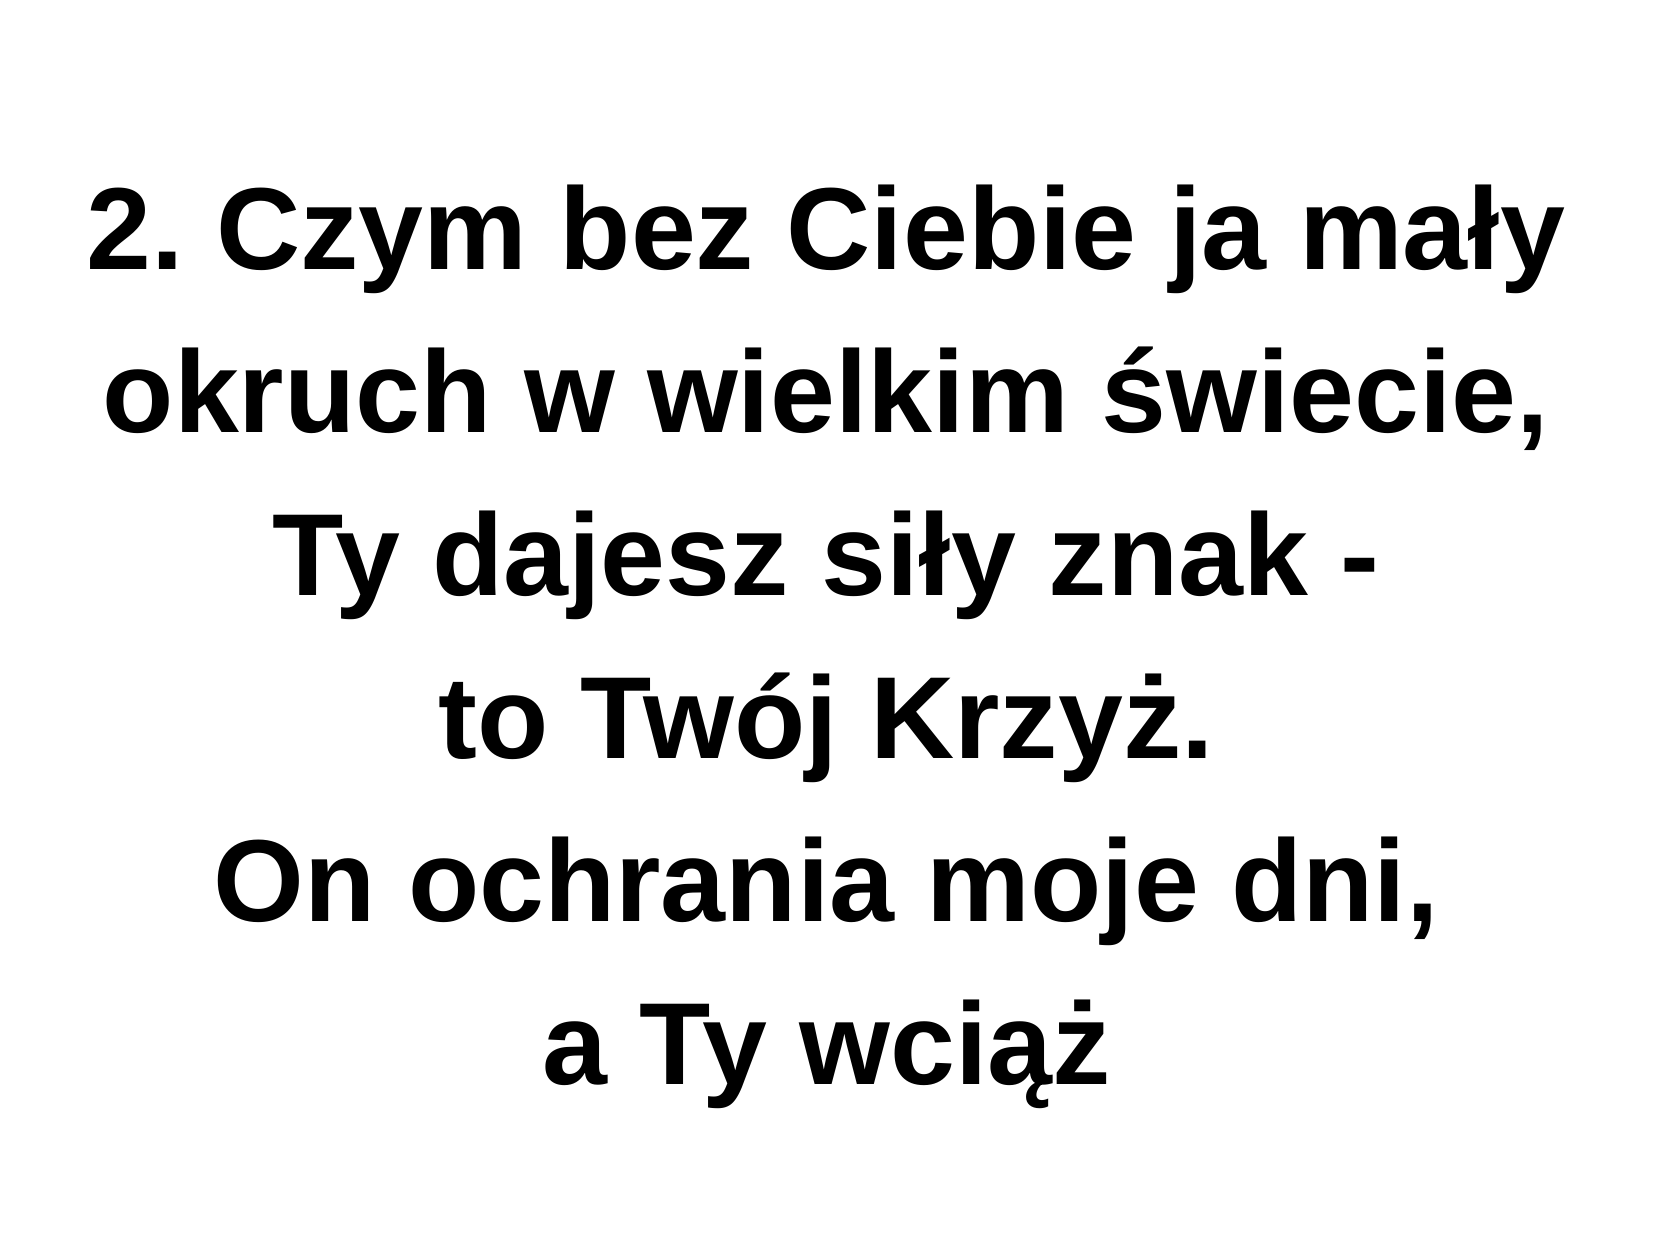

# 2. Czym bez Ciebie ja mały okruch w wielkim świecie,
Ty dajesz siły znak -
to Twój Krzyż.
On ochrania moje dni,
a Ty wciąż